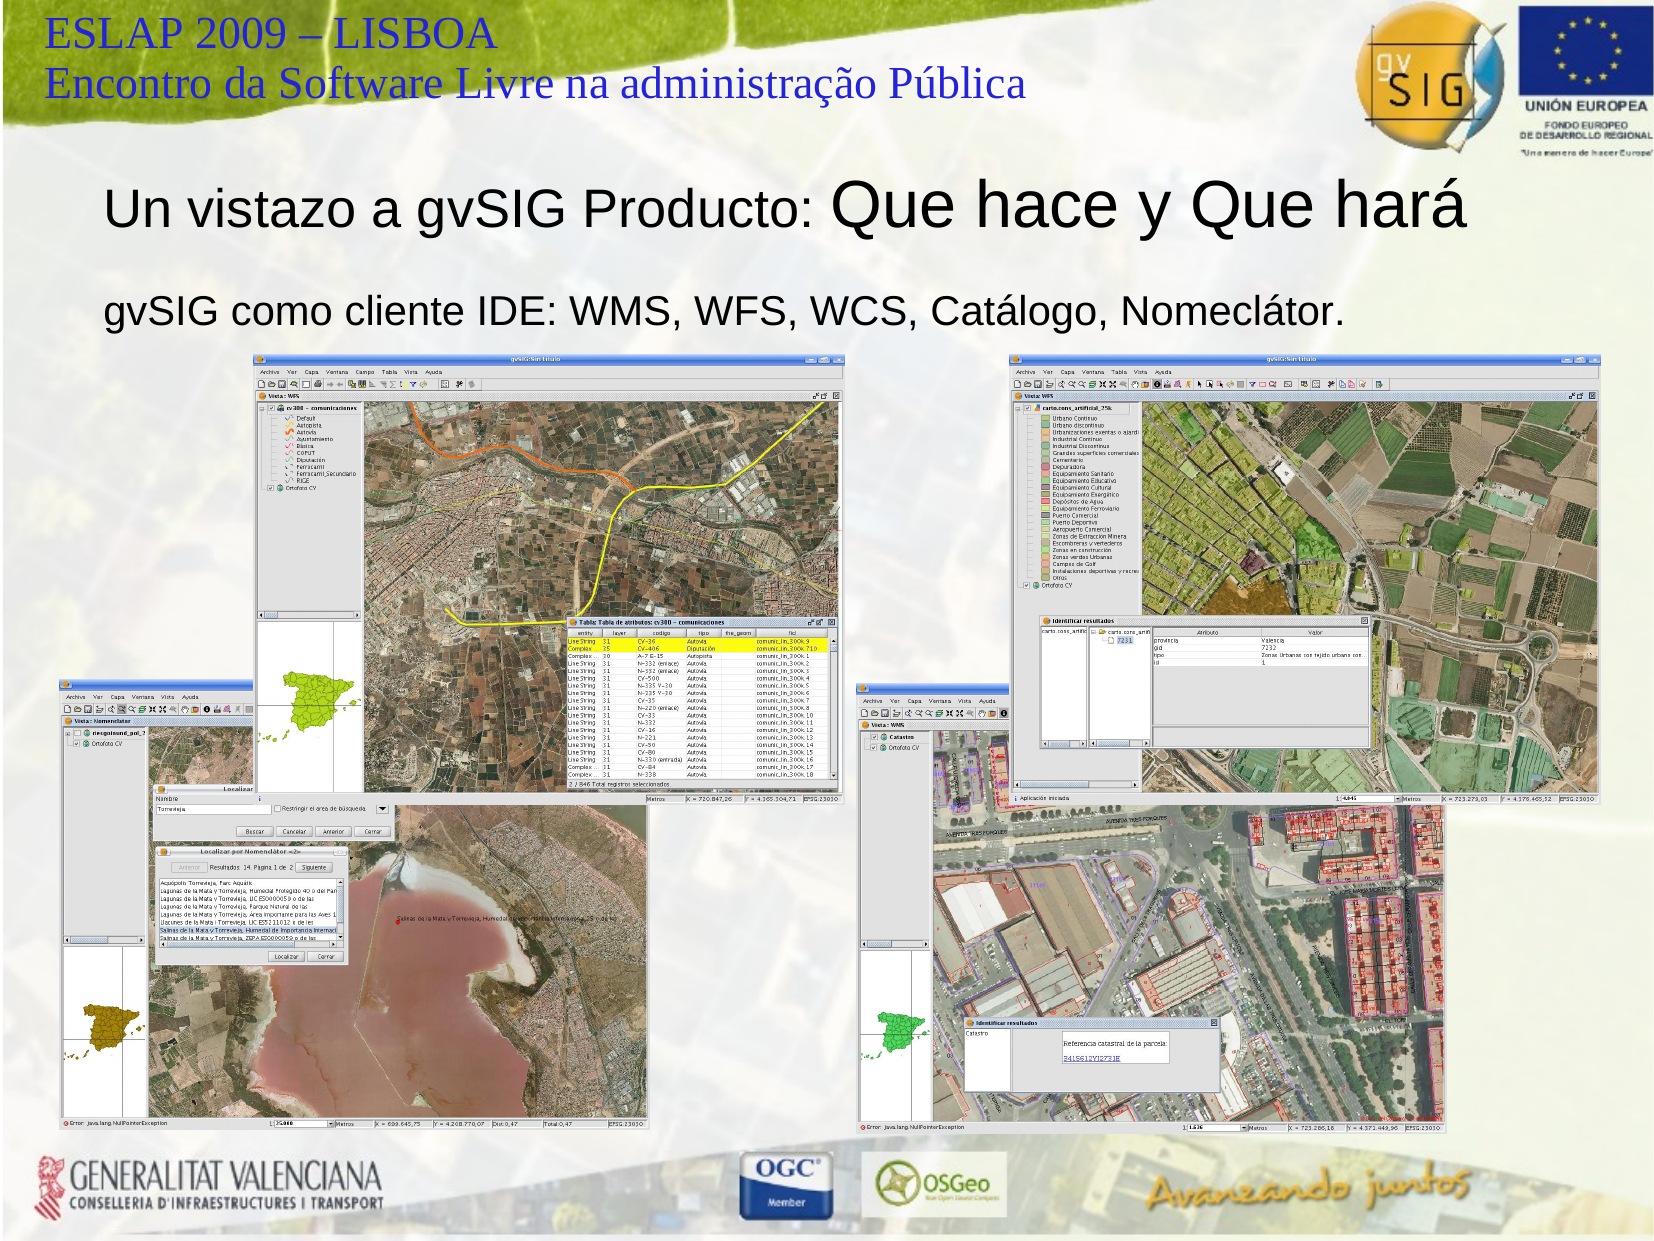

Un vistazo a gvSIG Producto: Que hace y Que hará
gvSIG como cliente IDE: WMS, WFS, WCS, Catálogo, Nomeclátor.